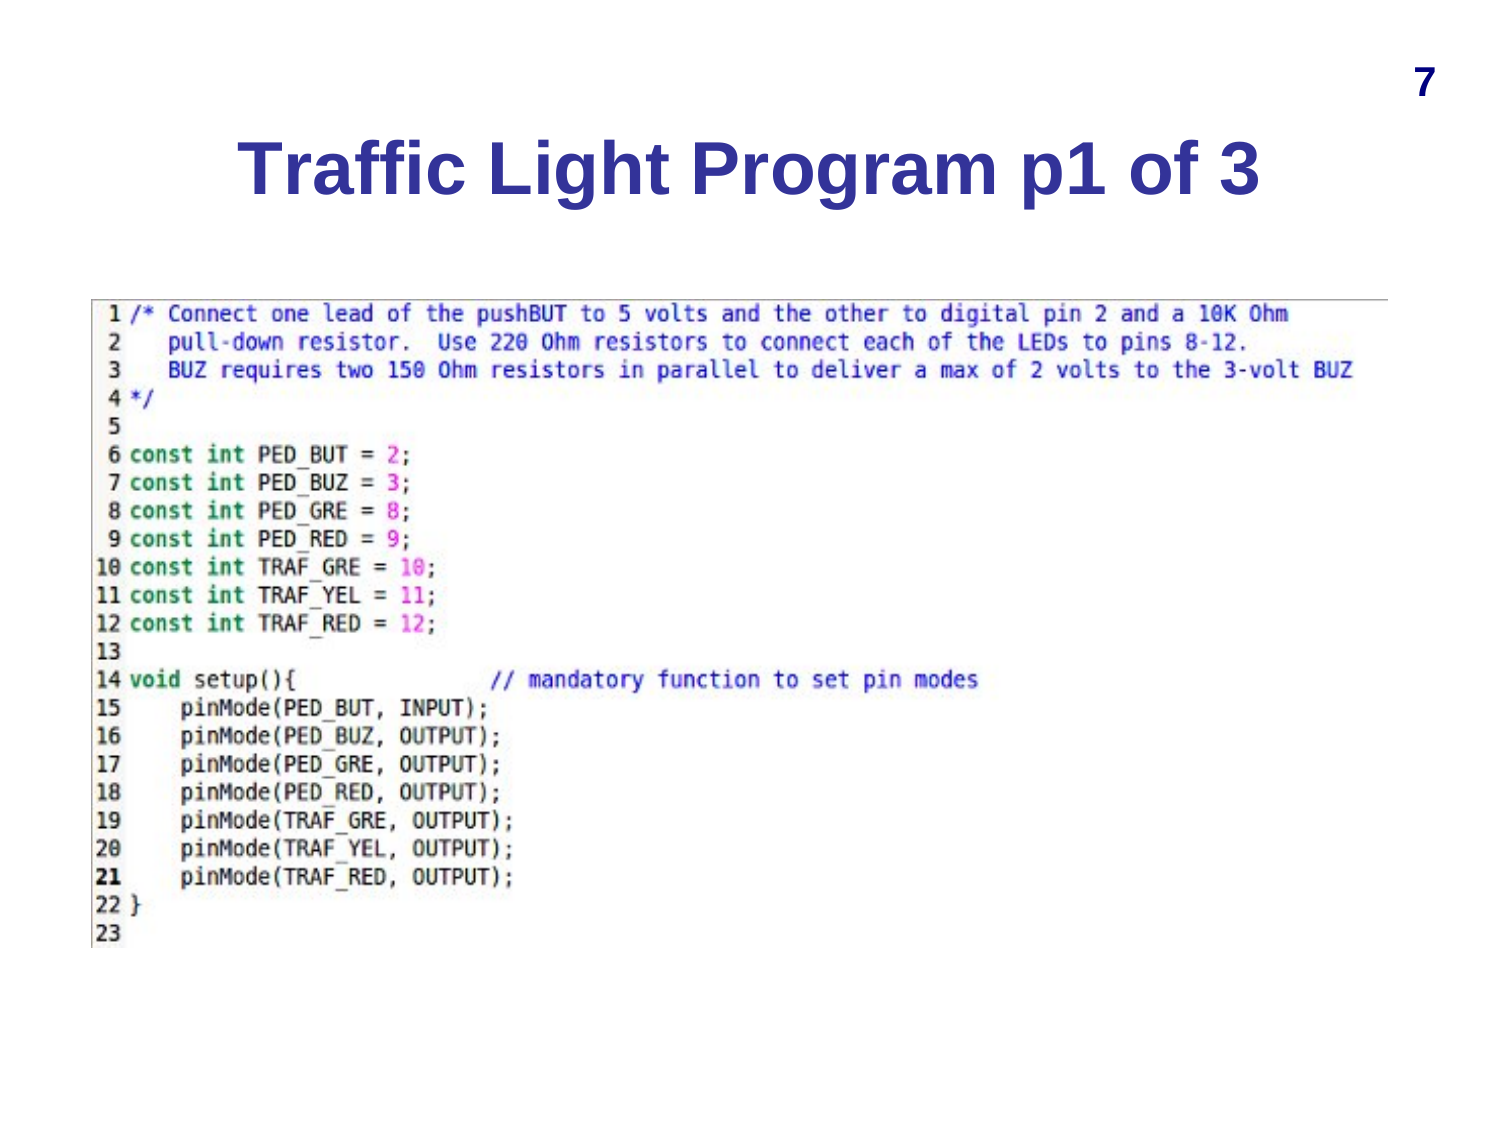

7
# Traffic Light Program p1 of 3